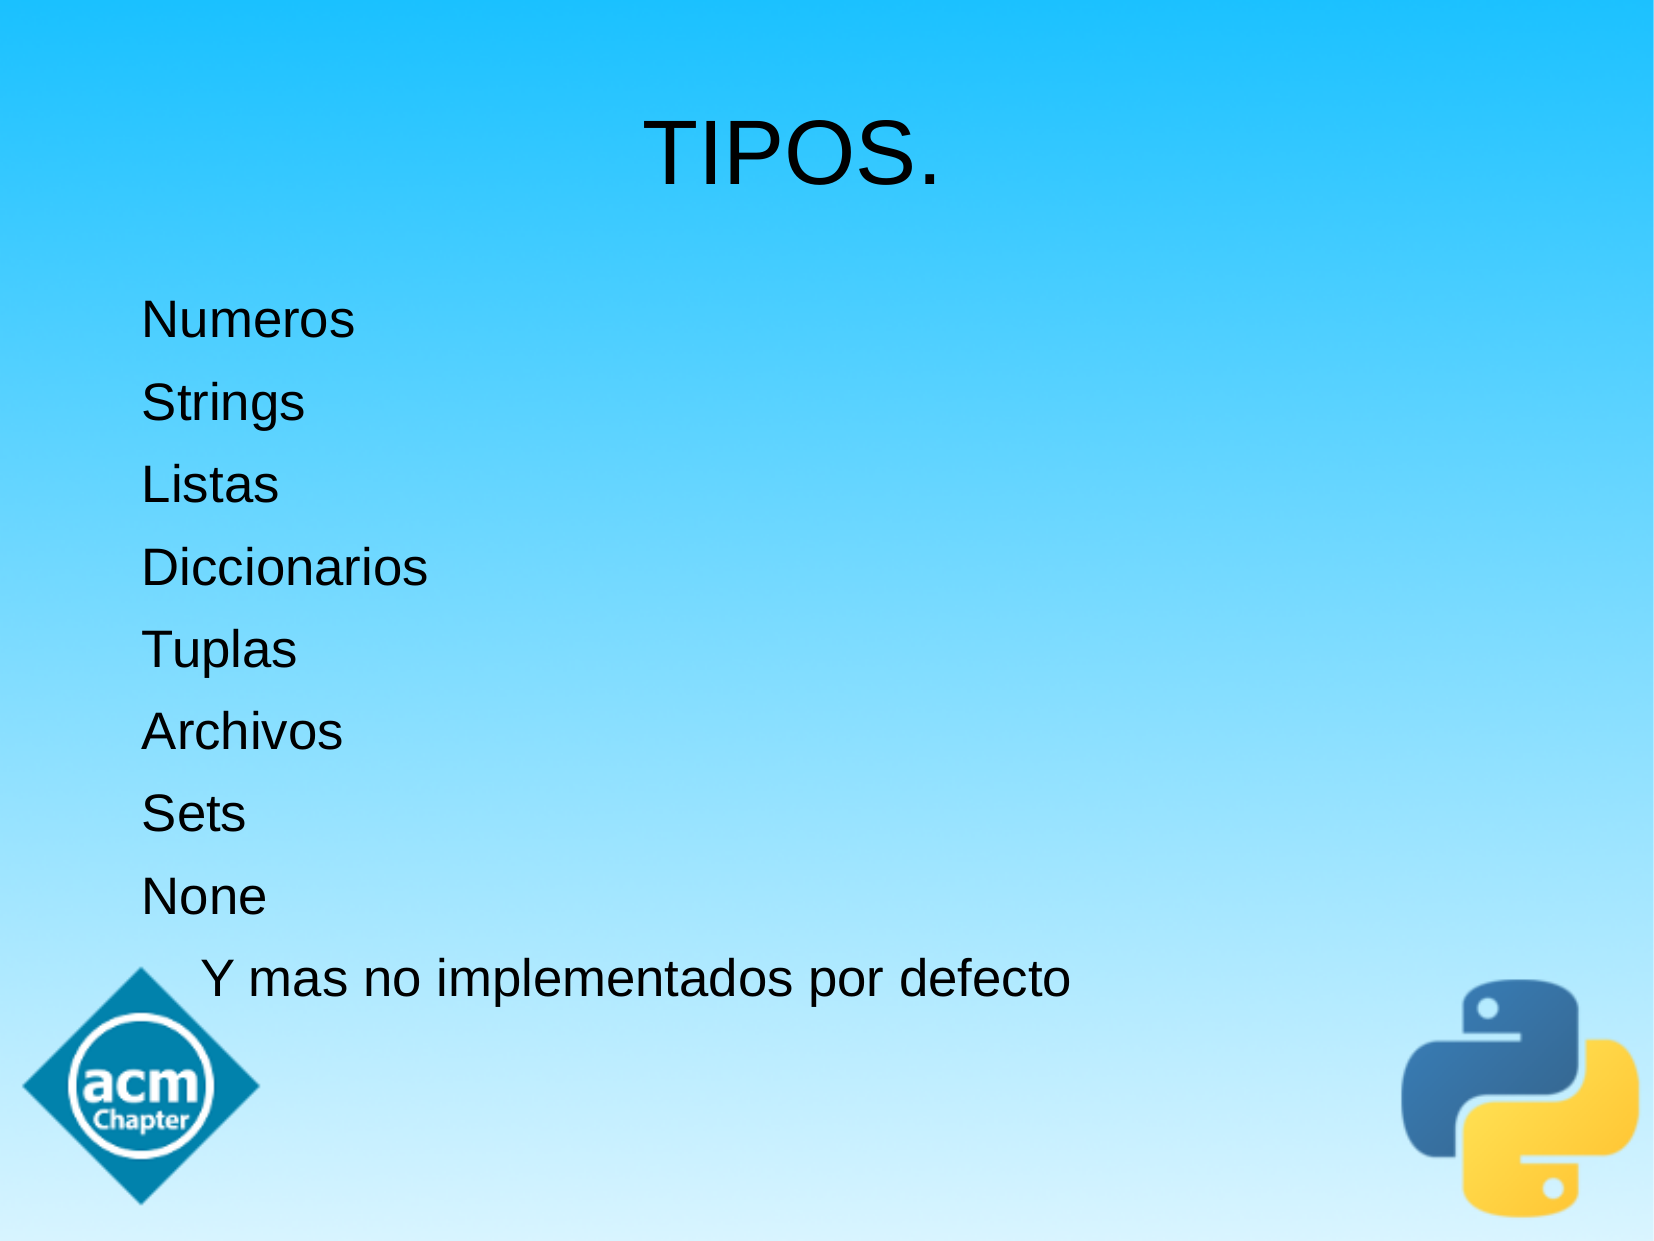

# TIPOS.
Numeros
Strings
Listas
Diccionarios
Tuplas
Archivos
Sets
None
 		Y mas no implementados por defecto